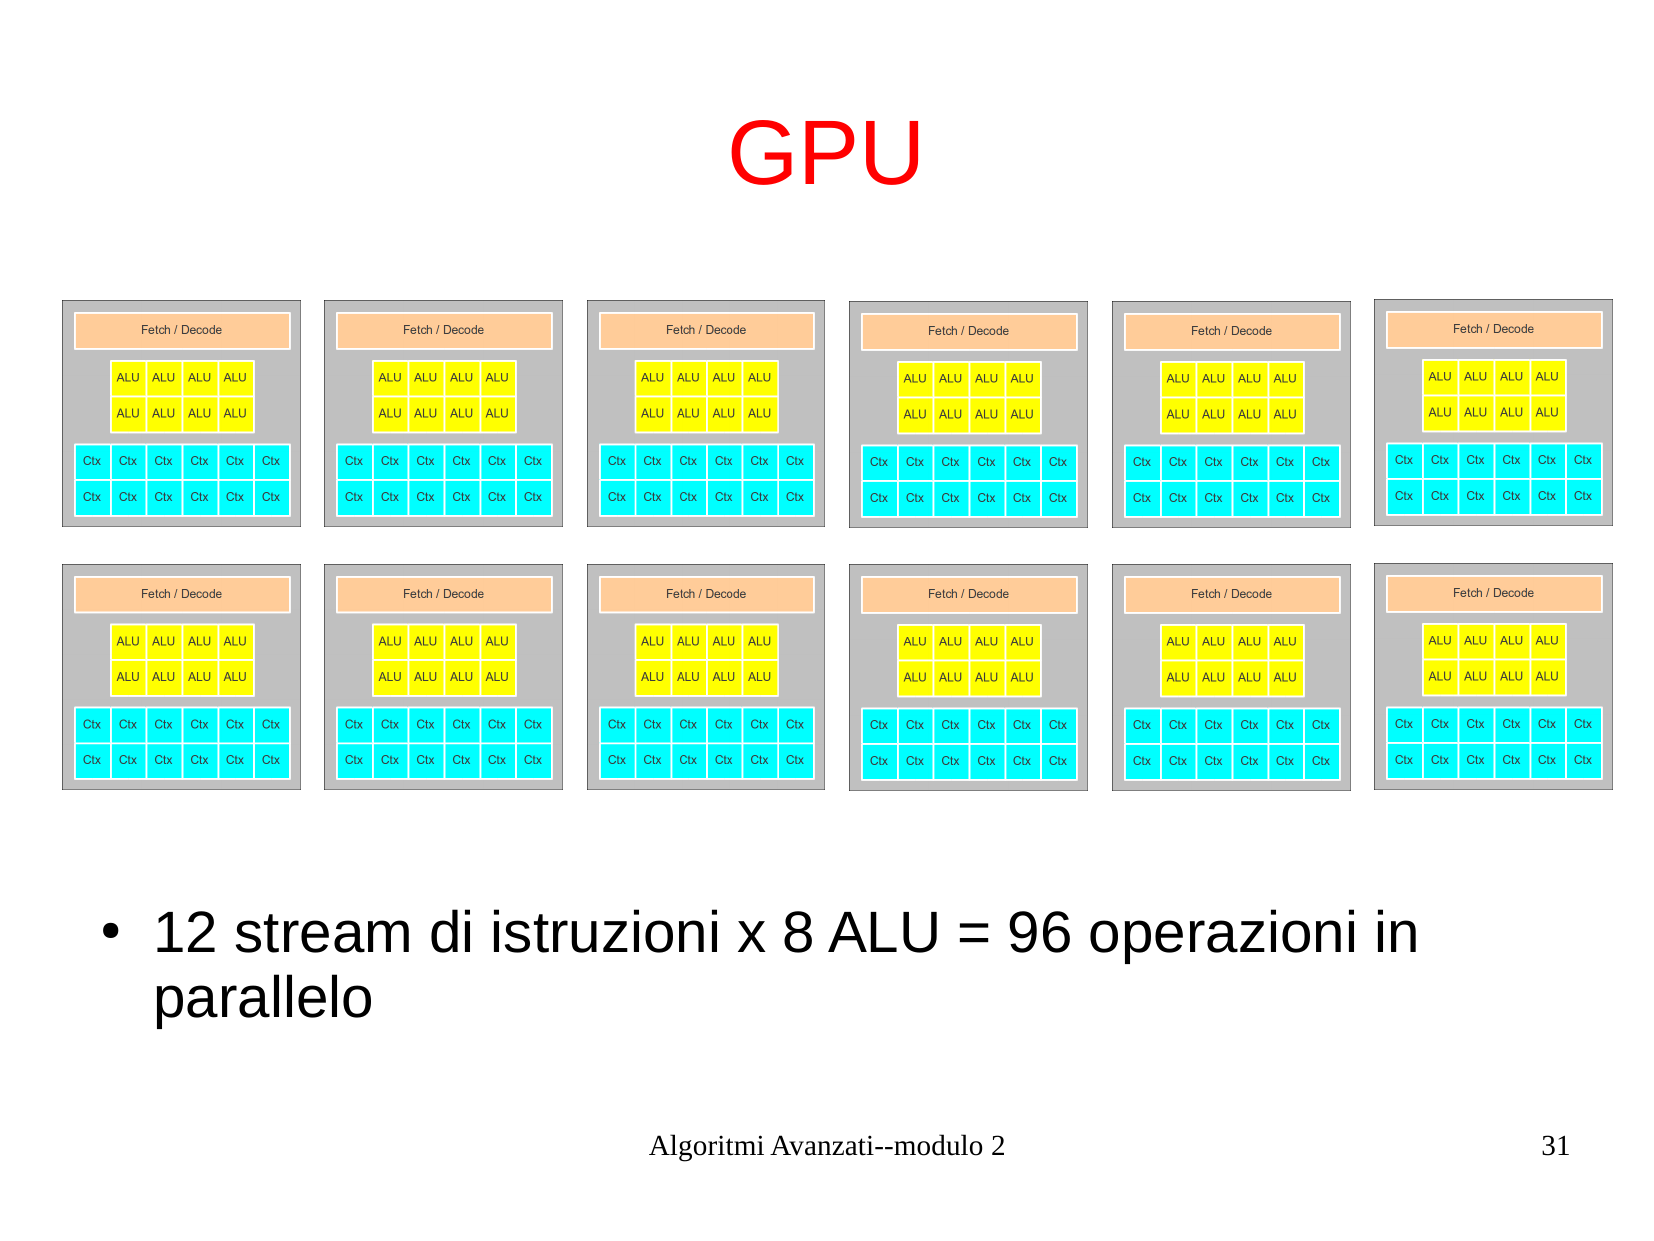

# GPU
12 stream di istruzioni x 8 ALU = 96 operazioni in parallelo
Algoritmi Avanzati--modulo 2
31